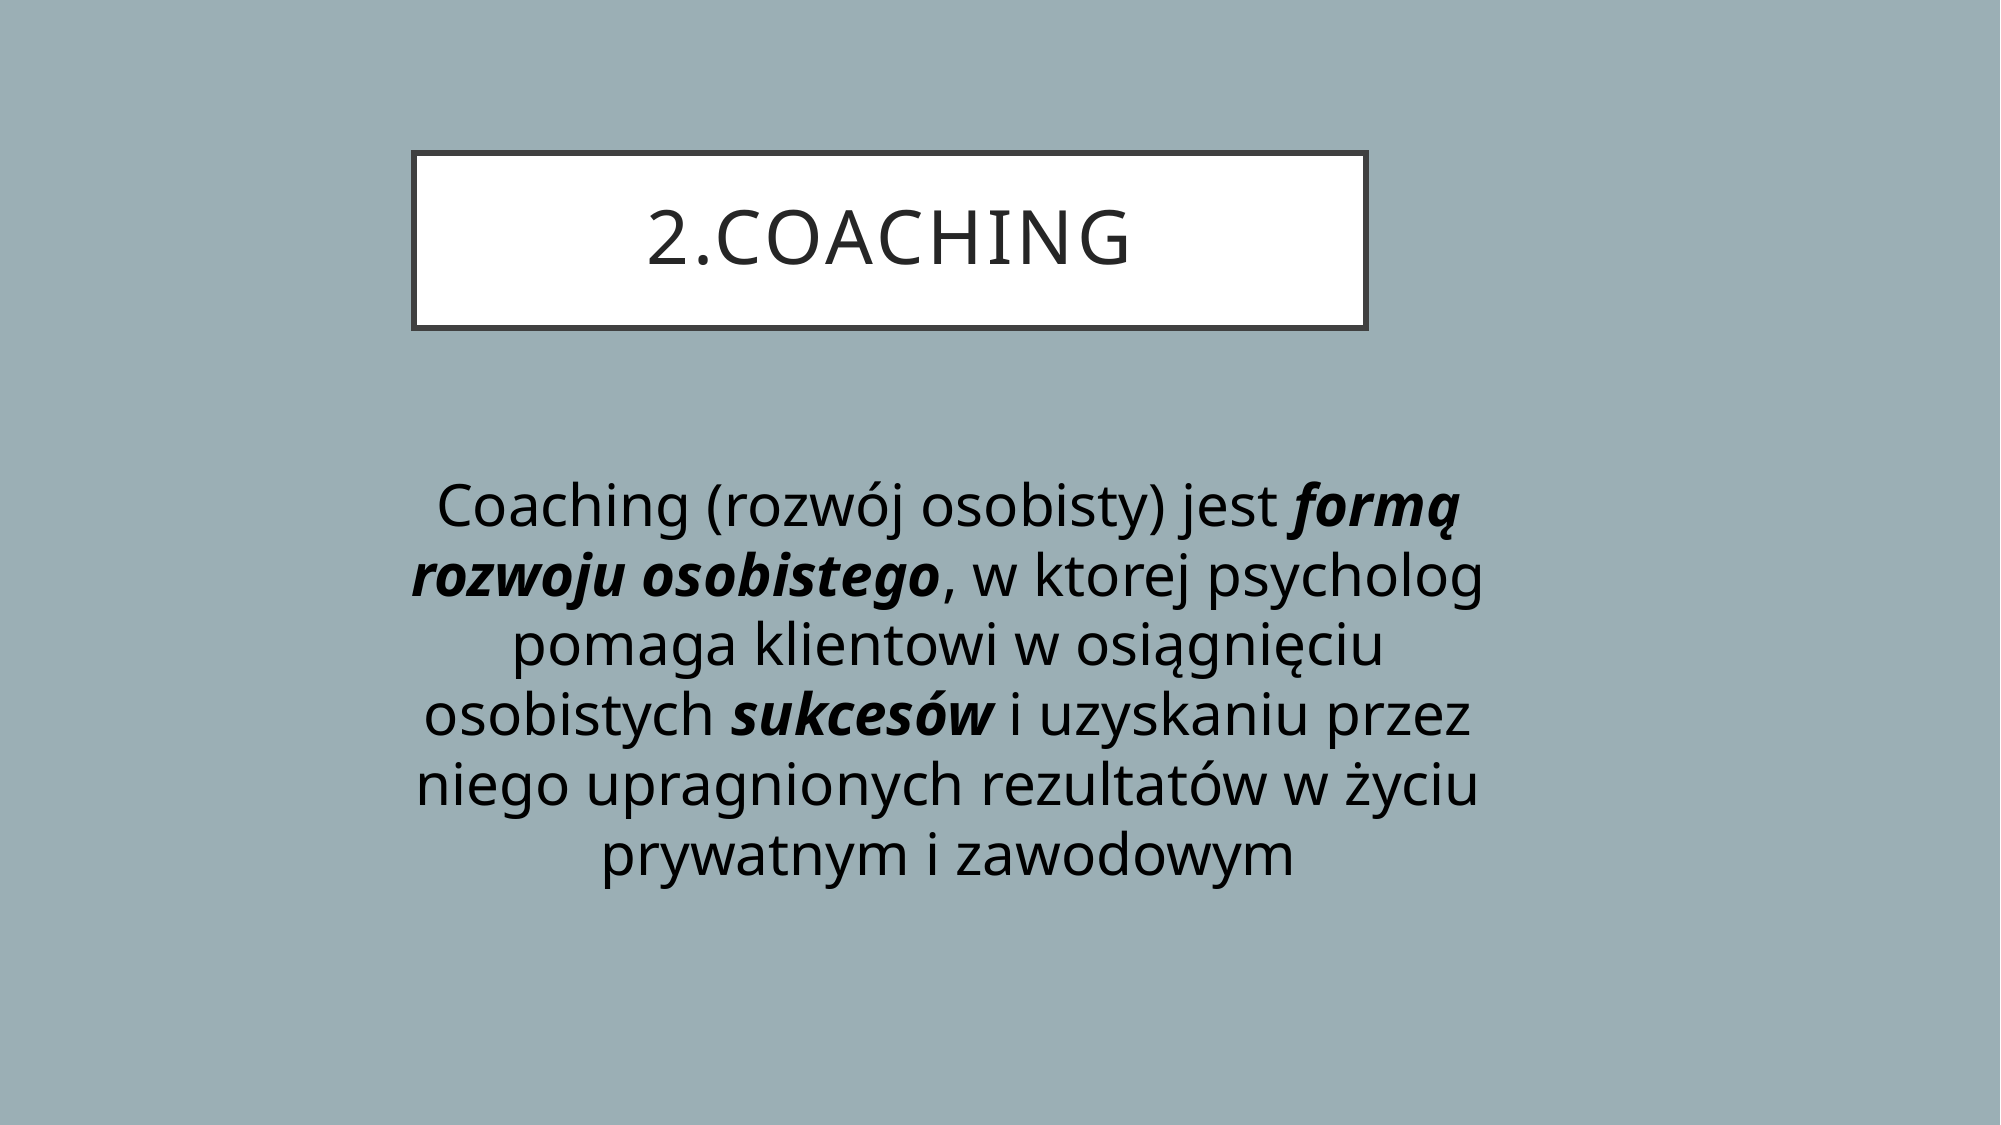

# 2.Coaching
Coaching (rozwój osobisty) jest formą rozwoju osobistego, w ktorej psycholog pomaga klientowi w osiągnięciu osobistych sukcesów i uzyskaniu przez niego upragnionych rezultatów w życiu prywatnym i zawodowym